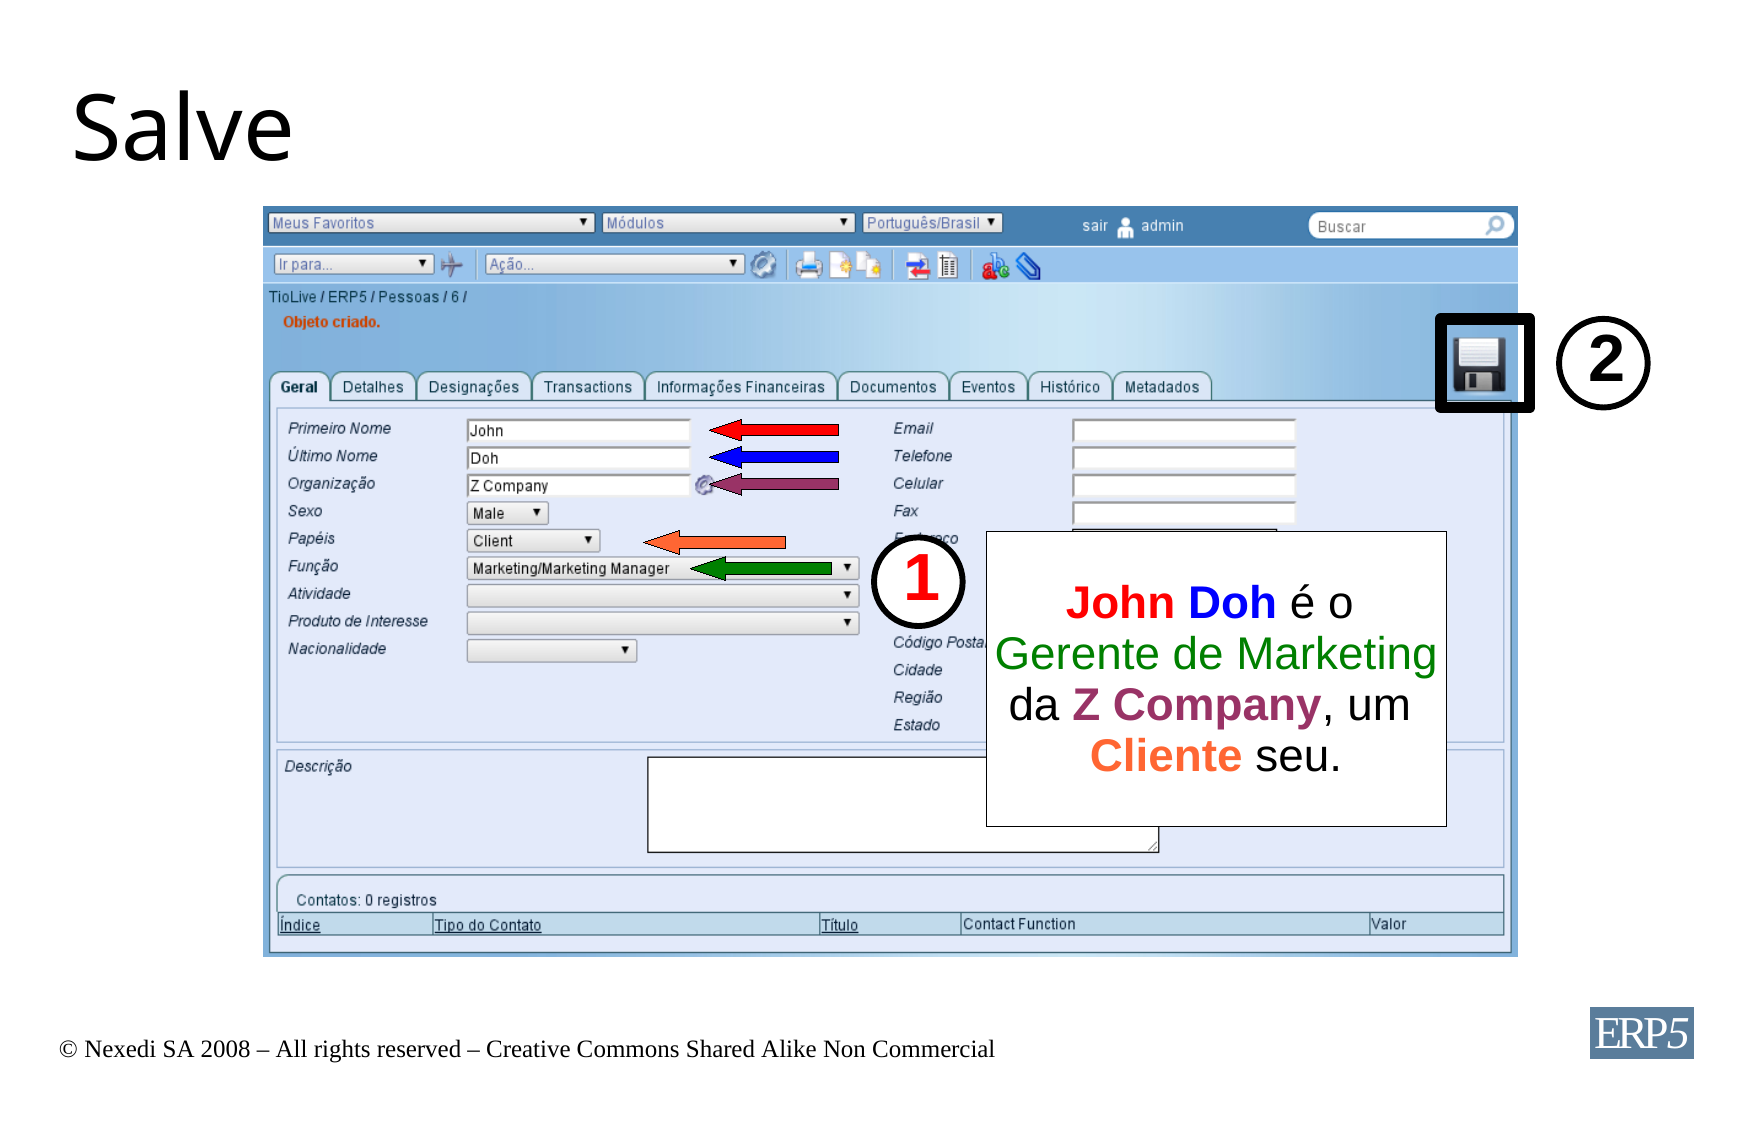

# Salve
2
John Doh é o
Gerente de Marketing
da Z Company, um
Cliente seu.
1